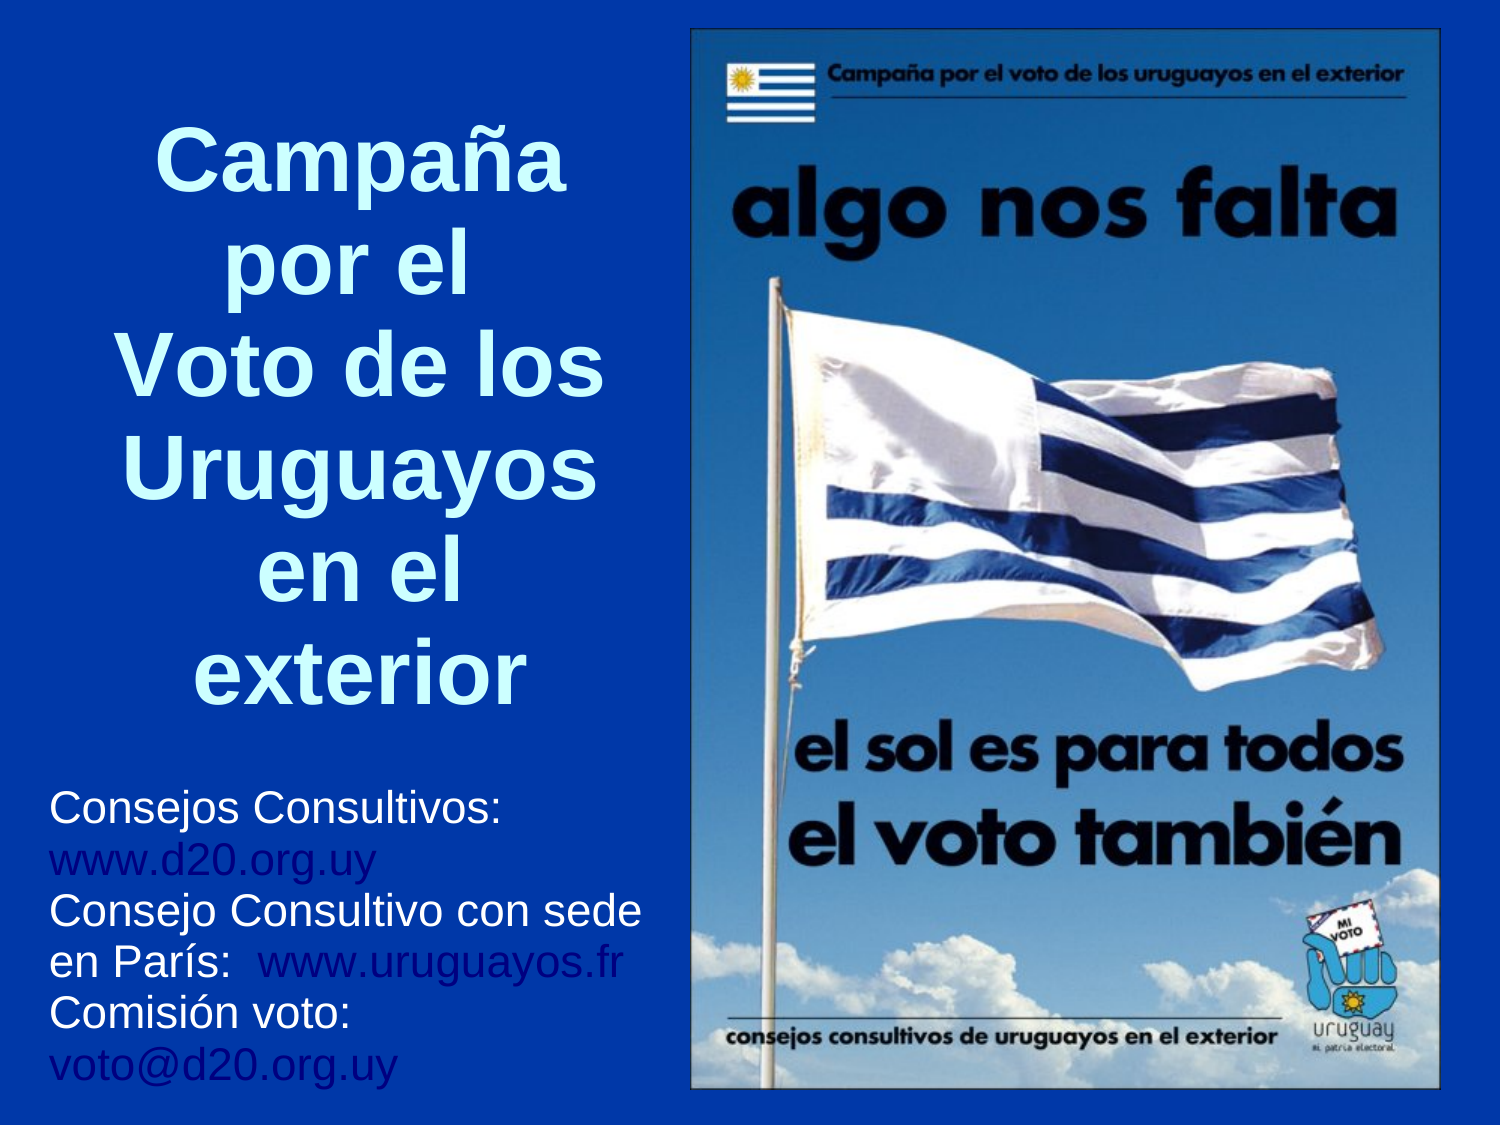

# Campaña por el Voto de los Uruguayos en el exterior
Consejos Consultivos: www.d20.org.uy
Consejo Consultivo con sede en París: www.uruguayos.fr
Comisión voto: voto@d20.org.uy